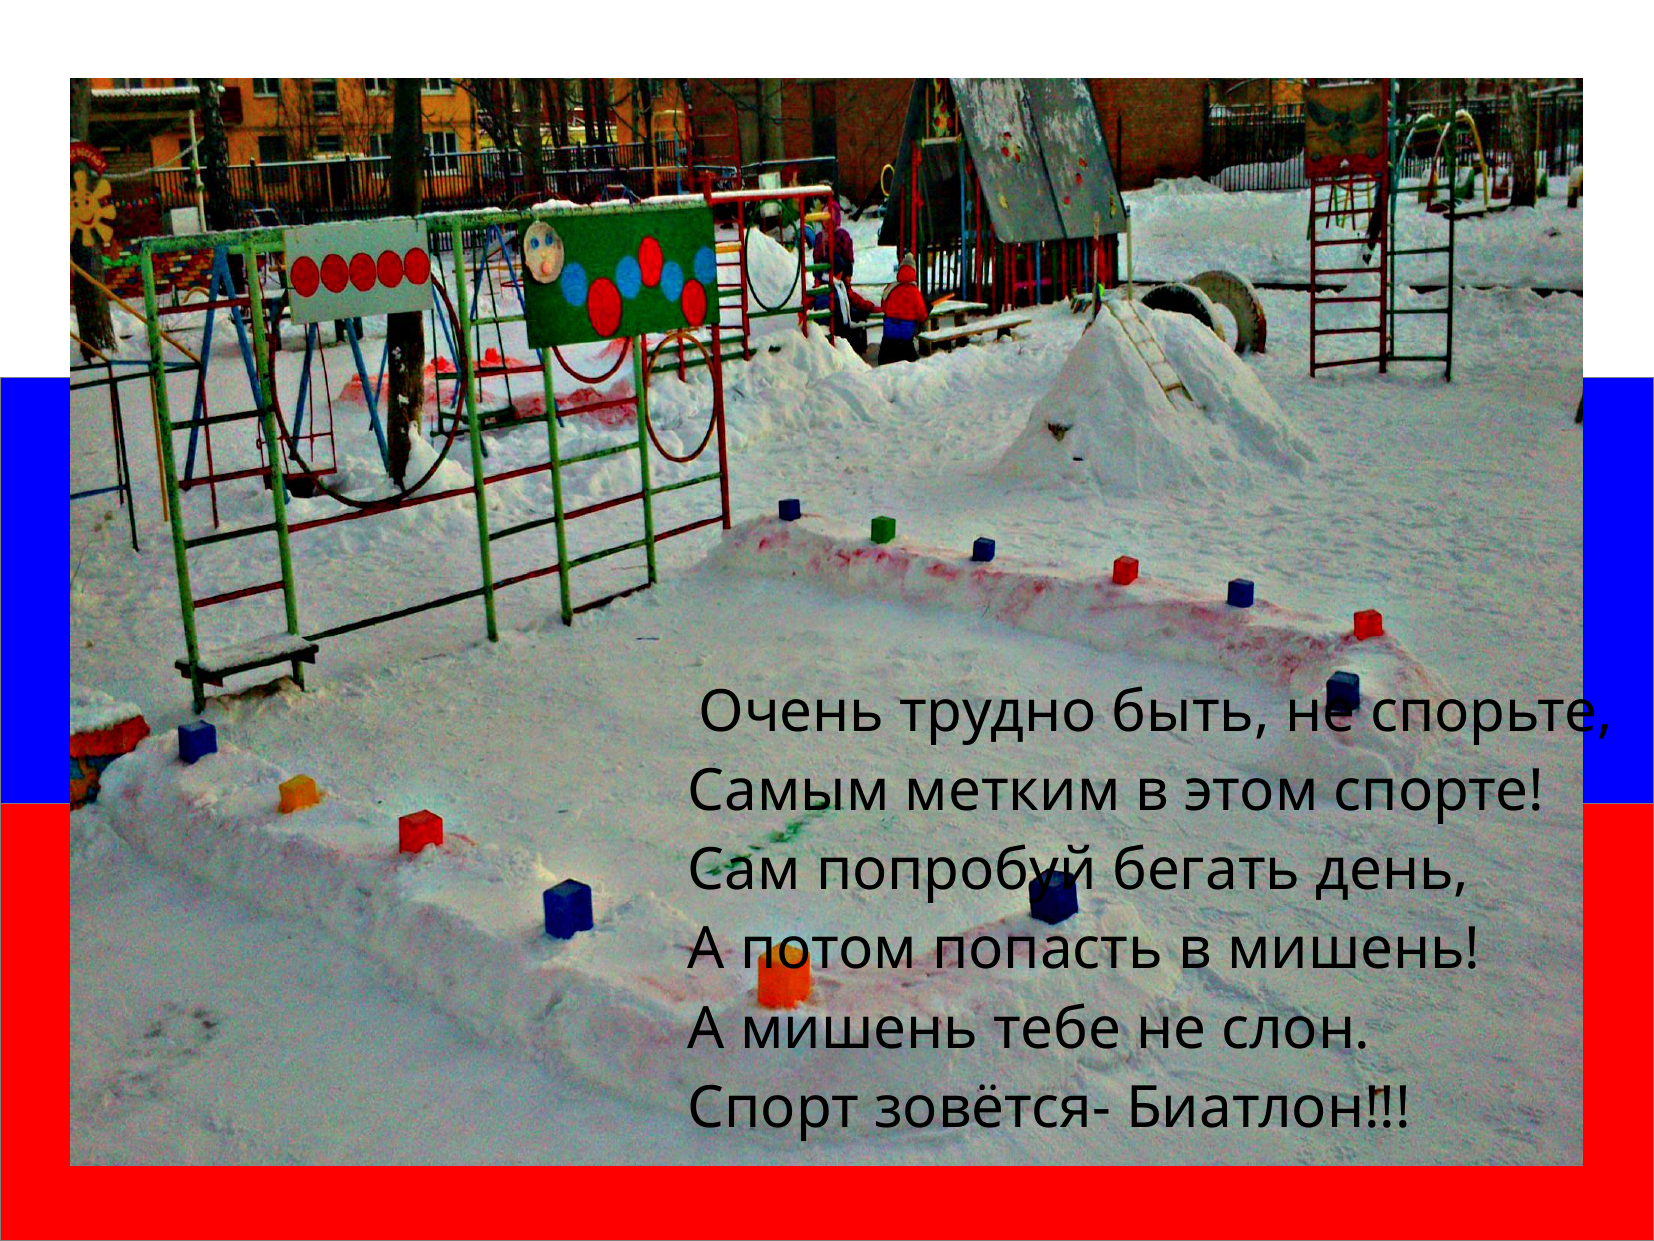

Очень трудно быть, не спорьте,
Самым метким в этом спорте!
Сам попробуй бегать день,
А потом попасть в мишень!
А мишень тебе не слон.
Спорт зовётся- Биатлон!!!